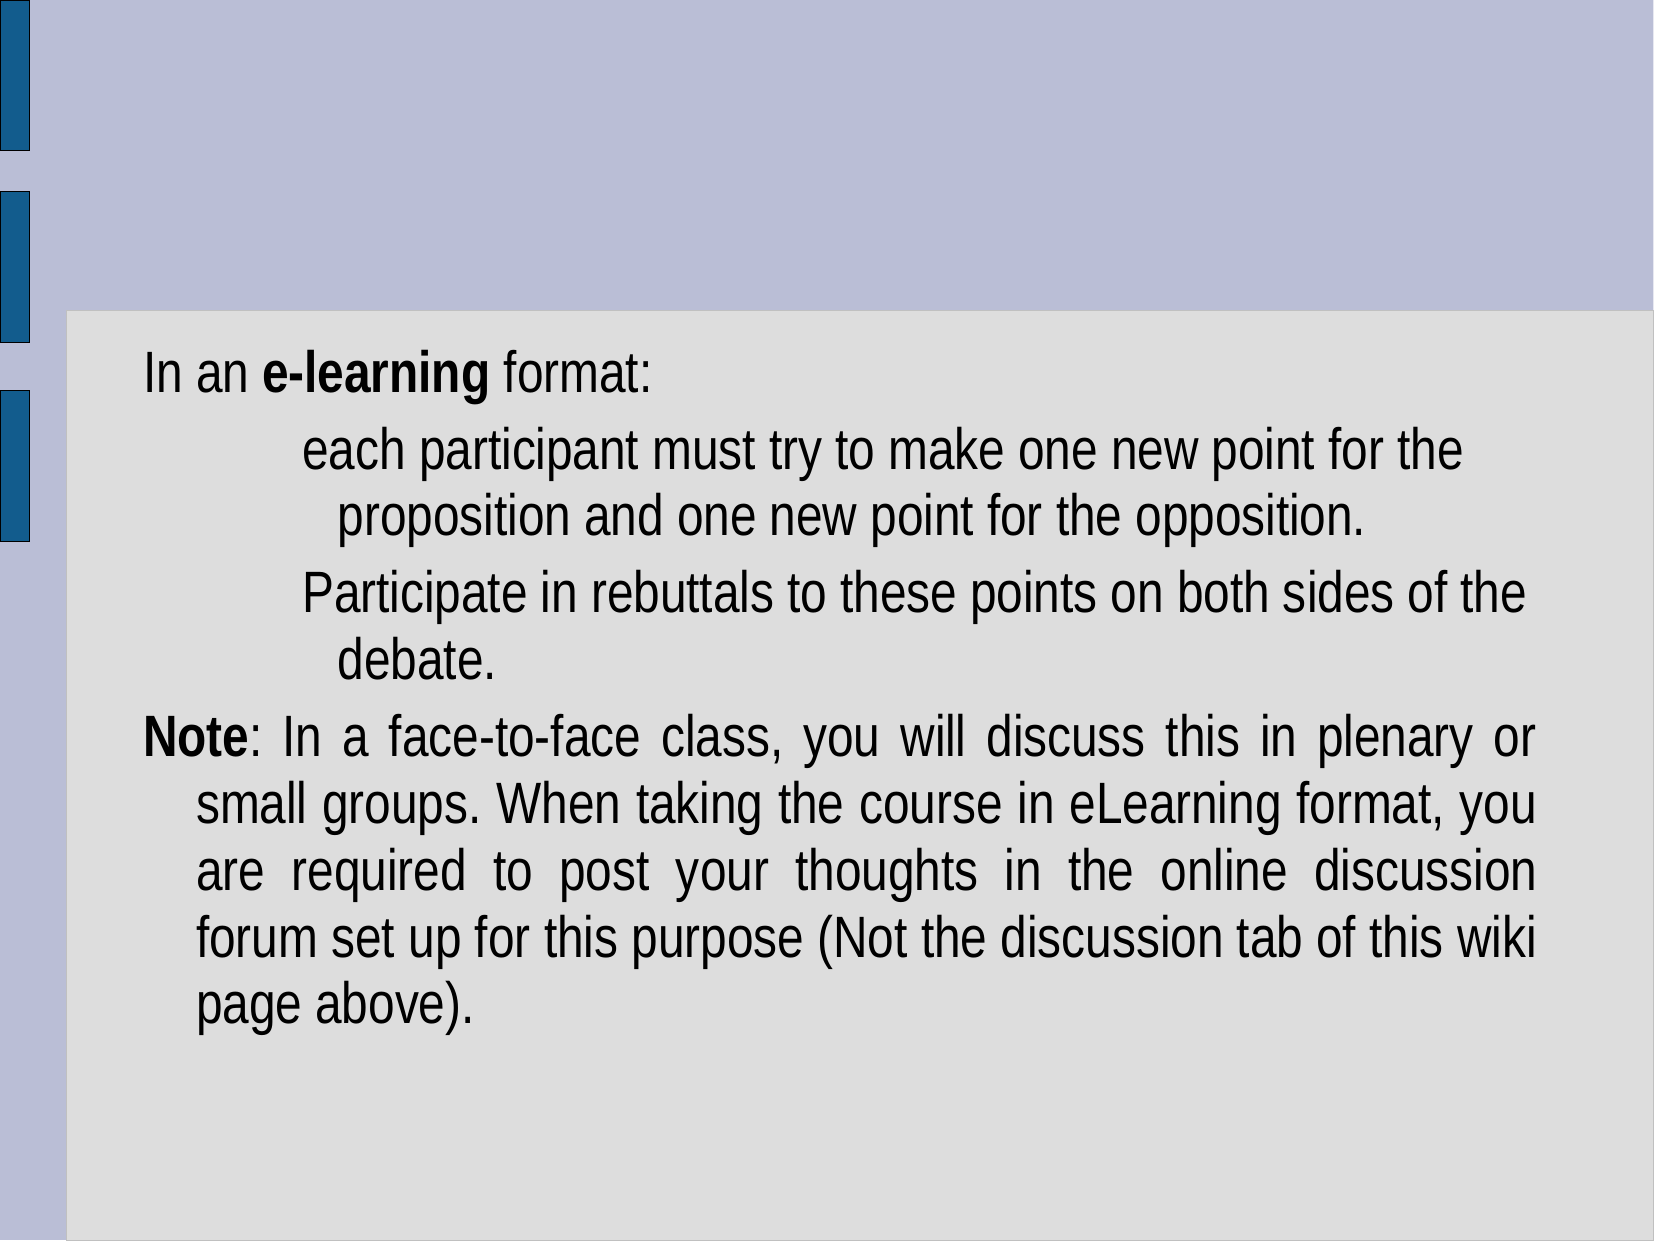

# In an e-learning format:
each participant must try to make one new point for the proposition and one new point for the opposition.
Participate in rebuttals to these points on both sides of the debate.
Note: In a face-to-face class, you will discuss this in plenary or small groups. When taking the course in eLearning format, you are required to post your thoughts in the online discussion forum set up for this purpose (Not the discussion tab of this wiki page above).